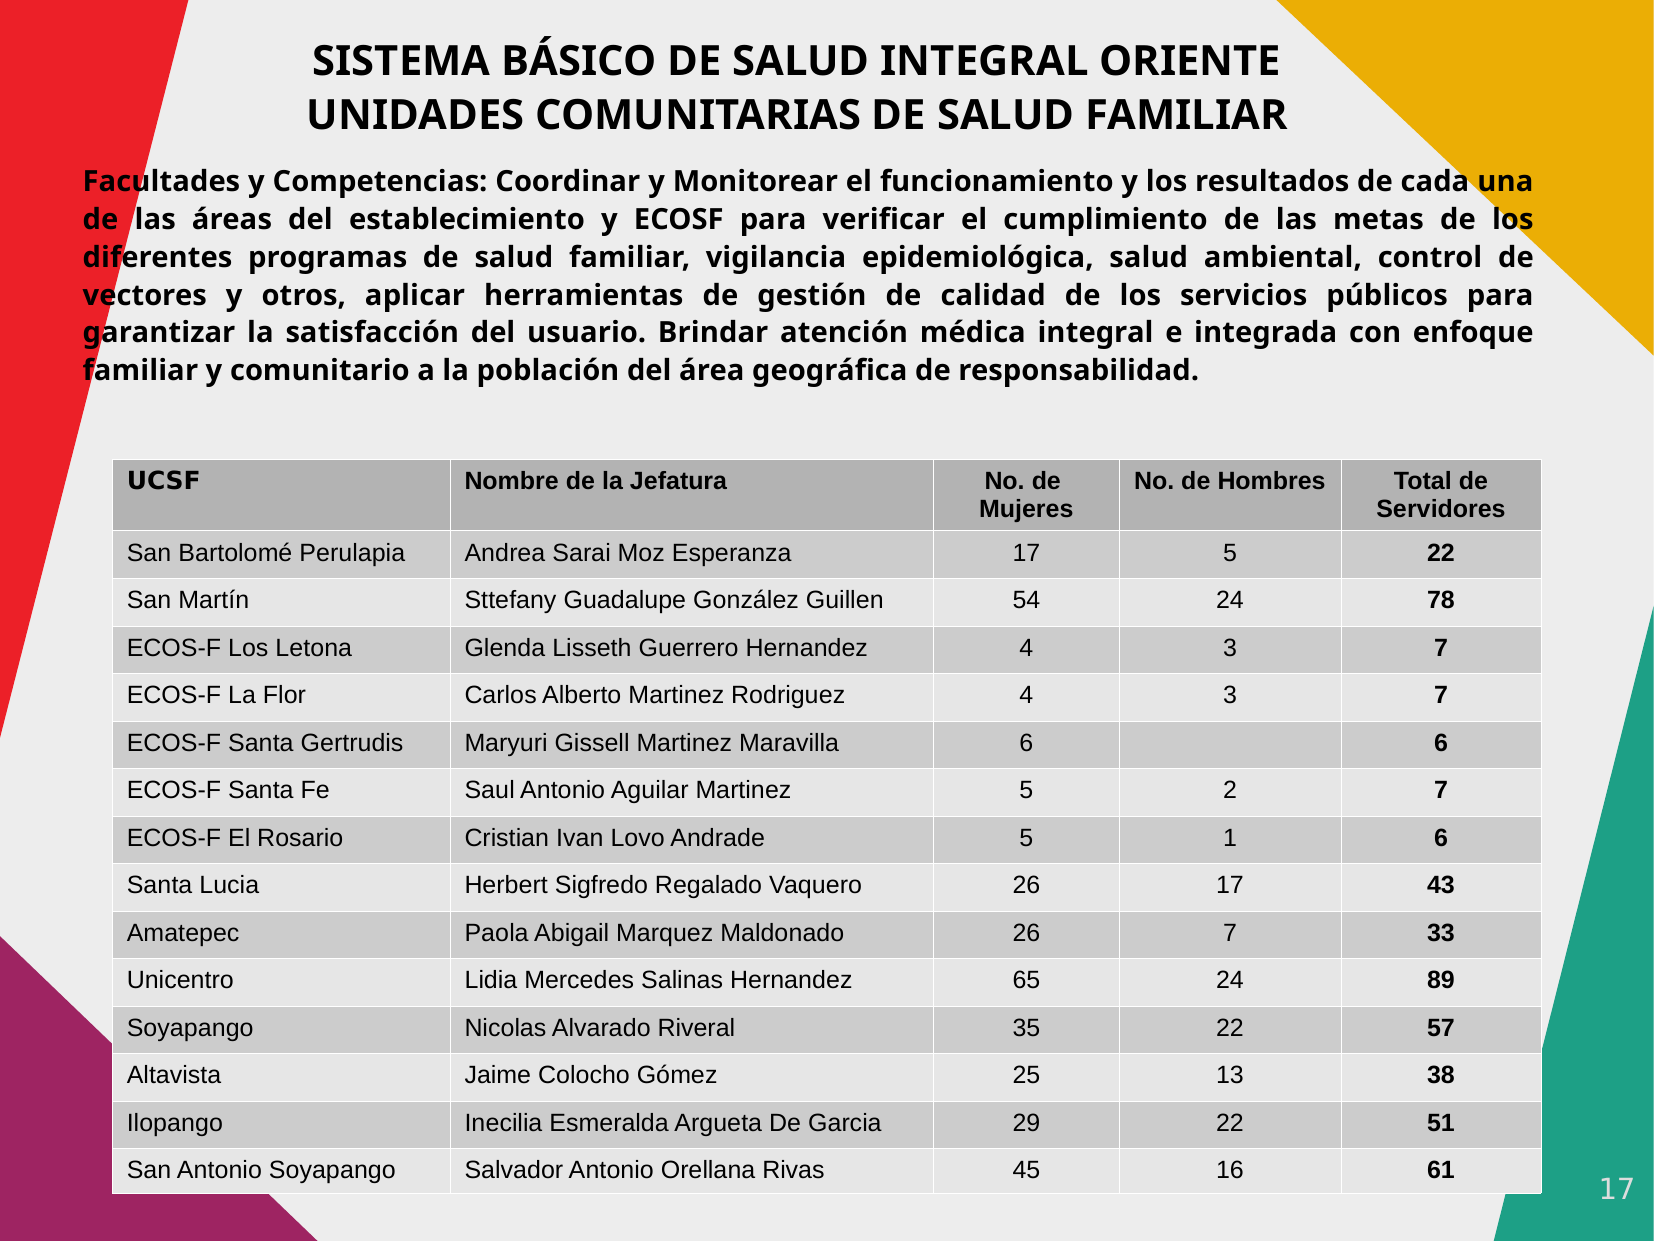

# SISTEMA BÁSICO DE SALUD INTEGRAL ORIENTE UNIDADES COMUNITARIAS DE SALUD FAMILIAR
Facultades y Competencias: Coordinar y Monitorear el funcionamiento y los resultados de cada una de las áreas del establecimiento y ECOSF para verificar el cumplimiento de las metas de los diferentes programas de salud familiar, vigilancia epidemiológica, salud ambiental, control de vectores y otros, aplicar herramientas de gestión de calidad de los servicios públicos para garantizar la satisfacción del usuario. Brindar atención médica integral e integrada con enfoque familiar y comunitario a la población del área geográfica de responsabilidad.
| UCSF | Nombre de la Jefatura | No. de Mujeres | No. de Hombres | Total de Servidores |
| --- | --- | --- | --- | --- |
| San Bartolomé Perulapia | Andrea Sarai Moz Esperanza | 17 | 5 | 22 |
| San Martín | Sttefany Guadalupe González Guillen | 54 | 24 | 78 |
| ECOS-F Los Letona | Glenda Lisseth Guerrero Hernandez | 4 | 3 | 7 |
| ECOS-F La Flor | Carlos Alberto Martinez Rodriguez | 4 | 3 | 7 |
| ECOS-F Santa Gertrudis | Maryuri Gissell Martinez Maravilla | 6 | | 6 |
| ECOS-F Santa Fe | Saul Antonio Aguilar Martinez | 5 | 2 | 7 |
| ECOS-F El Rosario | Cristian Ivan Lovo Andrade | 5 | 1 | 6 |
| Santa Lucia | Herbert Sigfredo Regalado Vaquero | 26 | 17 | 43 |
| Amatepec | Paola Abigail Marquez Maldonado | 26 | 7 | 33 |
| Unicentro | Lidia Mercedes Salinas Hernandez | 65 | 24 | 89 |
| Soyapango | Nicolas Alvarado Riveral | 35 | 22 | 57 |
| Altavista | Jaime Colocho Gómez | 25 | 13 | 38 |
| Ilopango | Inecilia Esmeralda Argueta De Garcia | 29 | 22 | 51 |
| San Antonio Soyapango | Salvador Antonio Orellana Rivas | 45 | 16 | 61 |
17